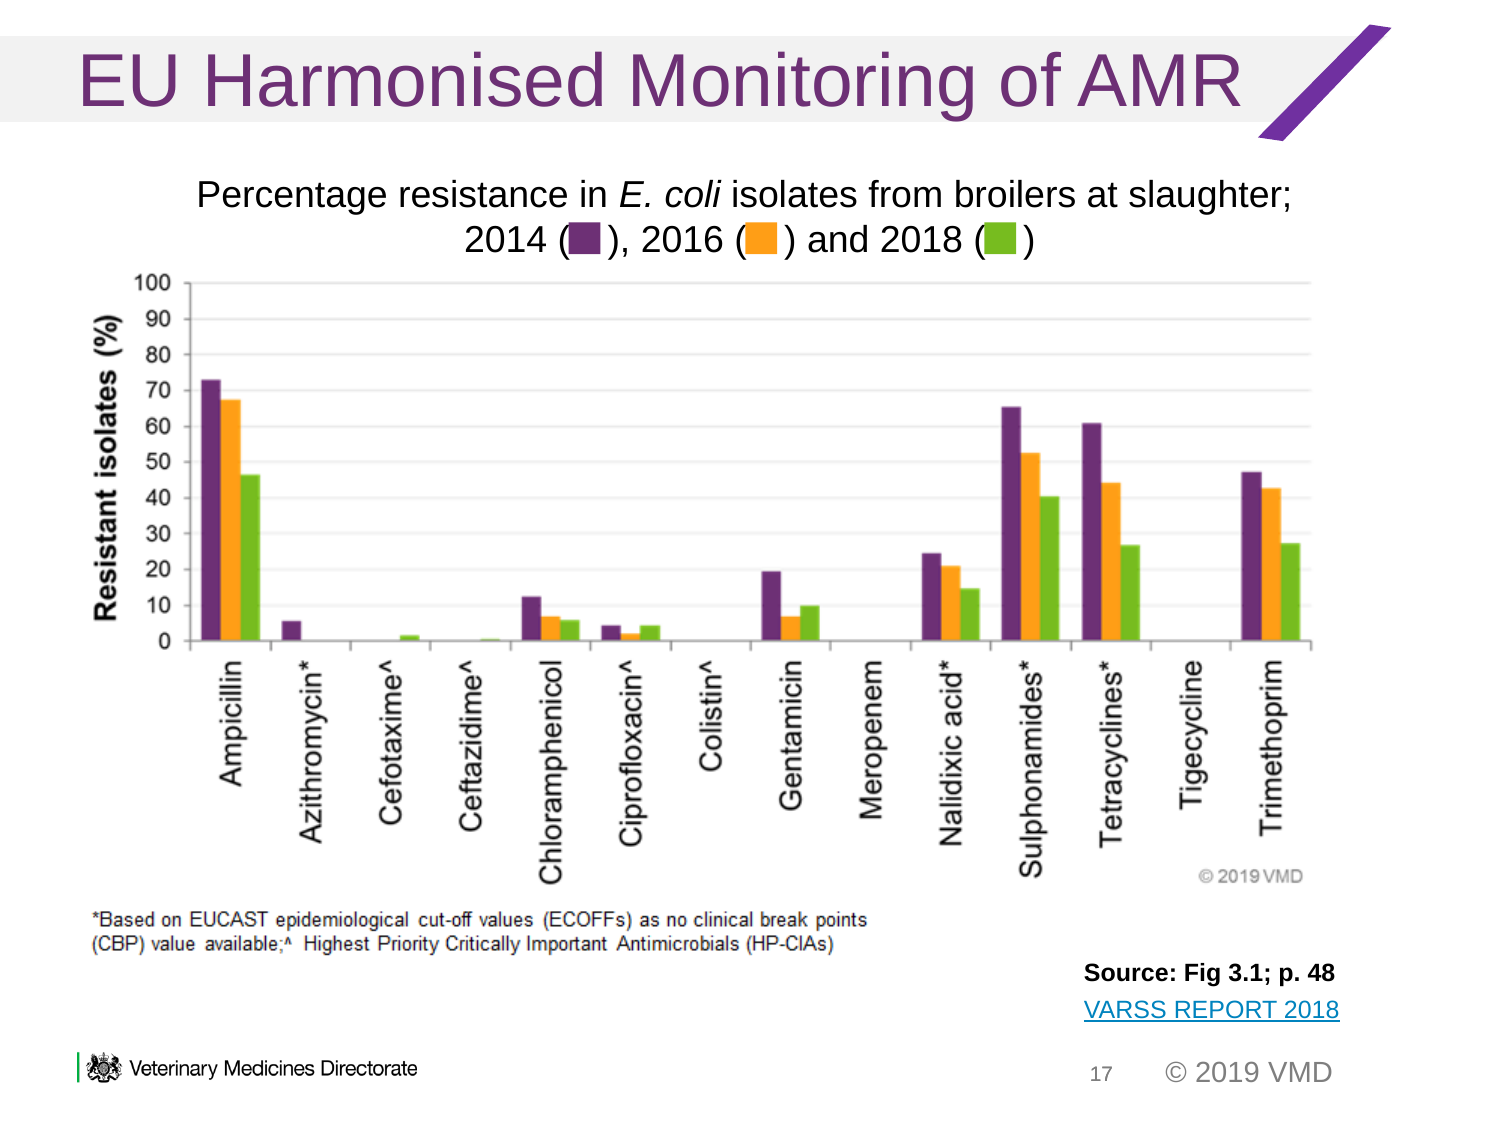

EU Harmonised Monitoring of AMR
Percentage resistance in E. coli isolates from broilers at slaughter;
2014 (), 2016 () and 2018 ()
Source: Fig 3.1; p. 48
VARSS REPORT 2018
2
2